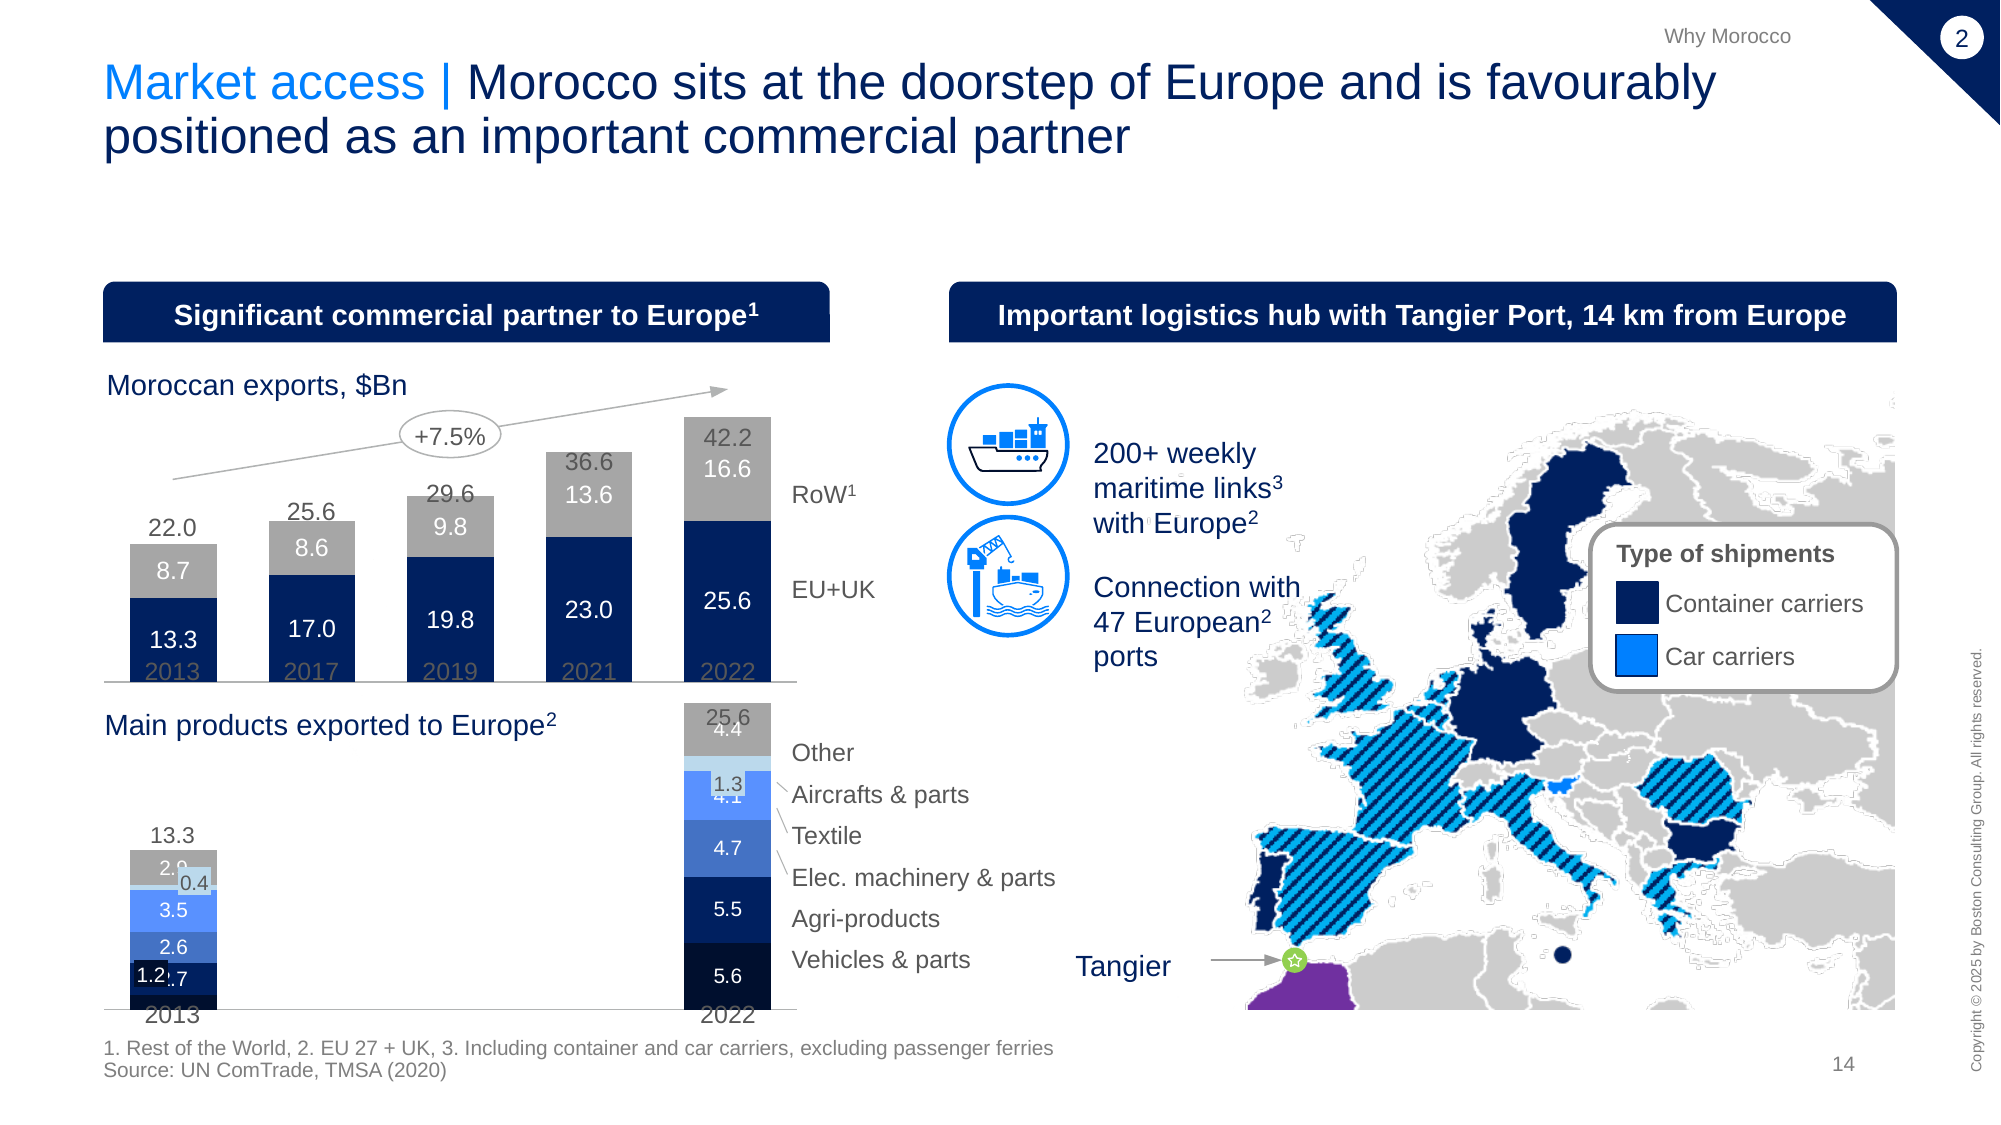

Why Morocco
2
# Market access | Morocco sits at the doorstep of Europe and is favourably positioned as an important commercial partner
Significant commercial partner to Europe1
Important logistics hub with Tangier Port, 14 km from Europe
Moroccan exports, $Bn
+7.5%
### Chart
| Category | Series1 | Series2 |
|---|---|---|
| 1 | 13.3 | 8.655796643 |
| 2 | 17.0 | 8.5765294 |
| 3 | 19.8 | 9.805553634 |
| 4 | 23.0 | 13.617781928 |
| 5 | 25.6 | 16.575246327 |42.2
200+ weekly maritime links3 with Europe2
36.6
29.6
RoW1
25.6
22.0
Type of shipments
Container carriers
Car carriers
Connection with 47 European2 ports
EU+UK
2013
2017
2019
2021
2022
### Chart
| Category | Series1 | Series2 | Series3 | Series4 | Series5 | Series6 |
|---|---|---|---|---|---|---|
| 1 | 1.2 | 2.7 | 2.6 | 3.5 | 0.4 | 2.9 |
| 2 | None | None | None | None | None | None |
| 3 | None | None | None | None | None | None |
| 4 | None | None | None | None | None | None |
| 5 | 5.6 | 5.5 | 4.7 | 4.1 | 1.3 | 4.4 |Main products exported to Europe2
25.6
Other
1.3
Aircrafts & parts
Textile
13.3
Elec. machinery & parts
0.4
Agri-products
Tangier
Vehicles & parts
1.2
2013
2022
1. Rest of the World, 2. EU 27 + UK, 3. Including container and car carriers, excluding passenger ferries
Source: UN ComTrade, TMSA (2020)